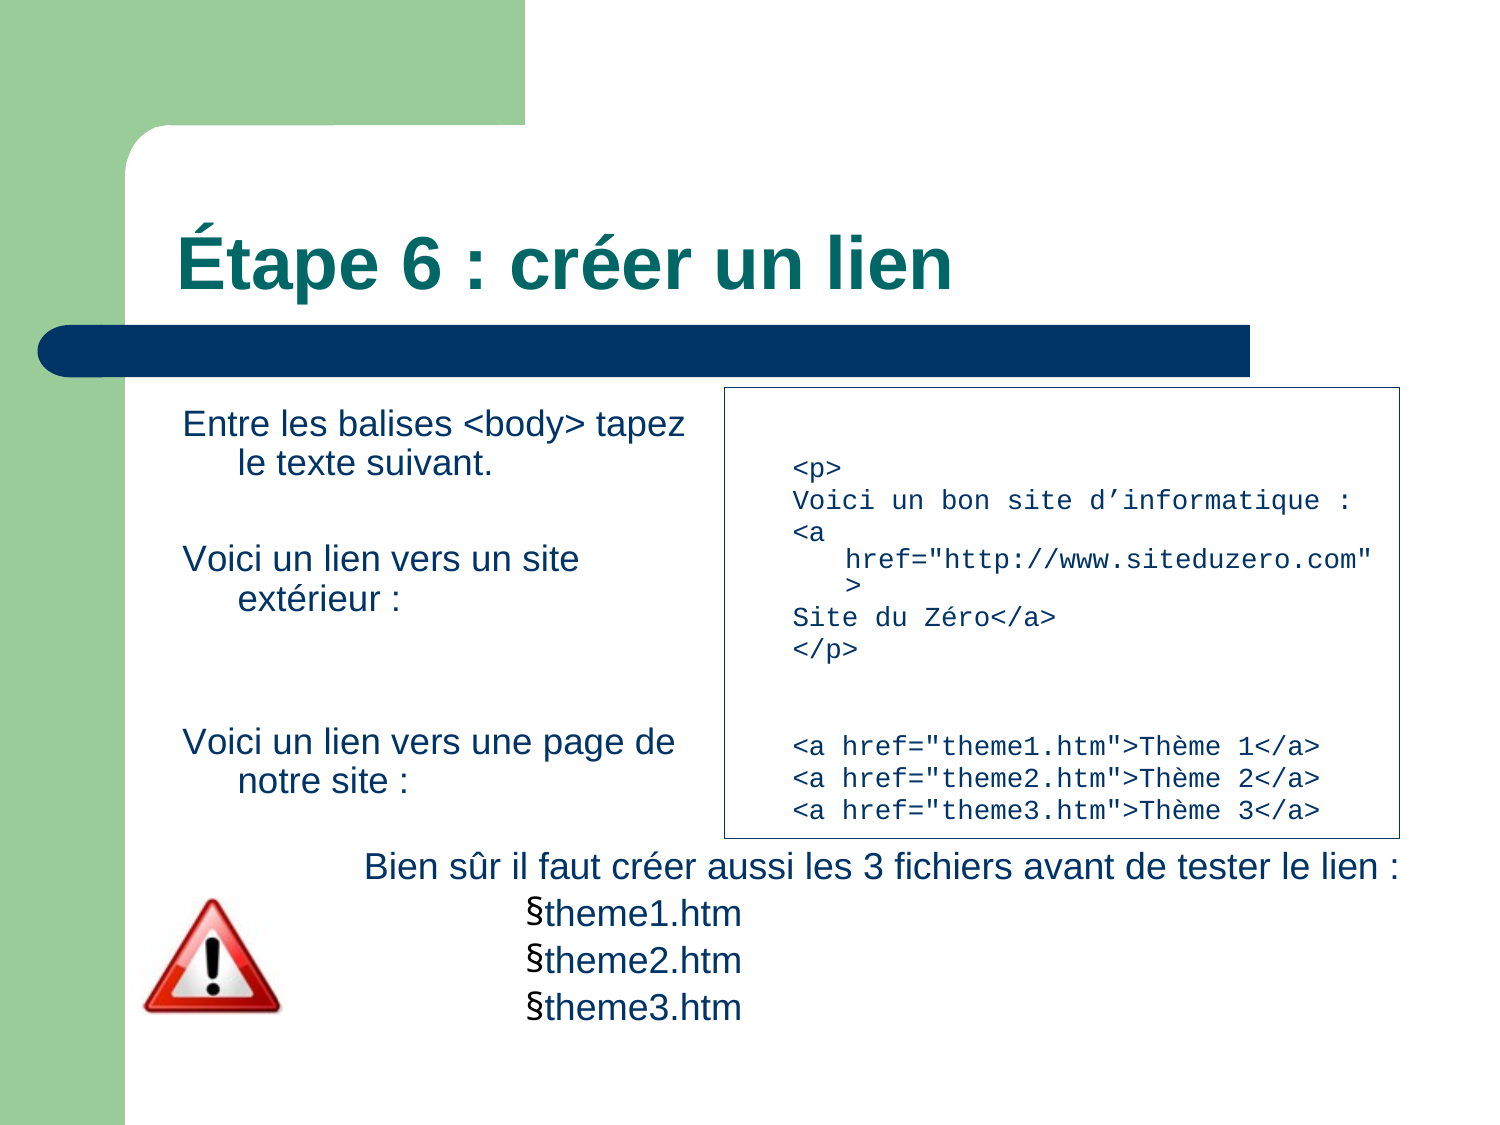

# Étape 6 : créer un lien
<p>
Voici un bon site d’informatique :
<a href="http://www.siteduzero.com">
Site du Zéro</a>
</p>
<a href="theme1.htm">Thème 1</a>
<a href="theme2.htm">Thème 2</a>
<a href="theme3.htm">Thème 3</a>
Entre les balises <body> tapez le texte suivant.
Voici un lien vers un site extérieur :
Voici un lien vers une page de notre site :
Bien sûr il faut créer aussi les 3 fichiers avant de tester le lien :
theme1.htm
theme2.htm
theme3.htm